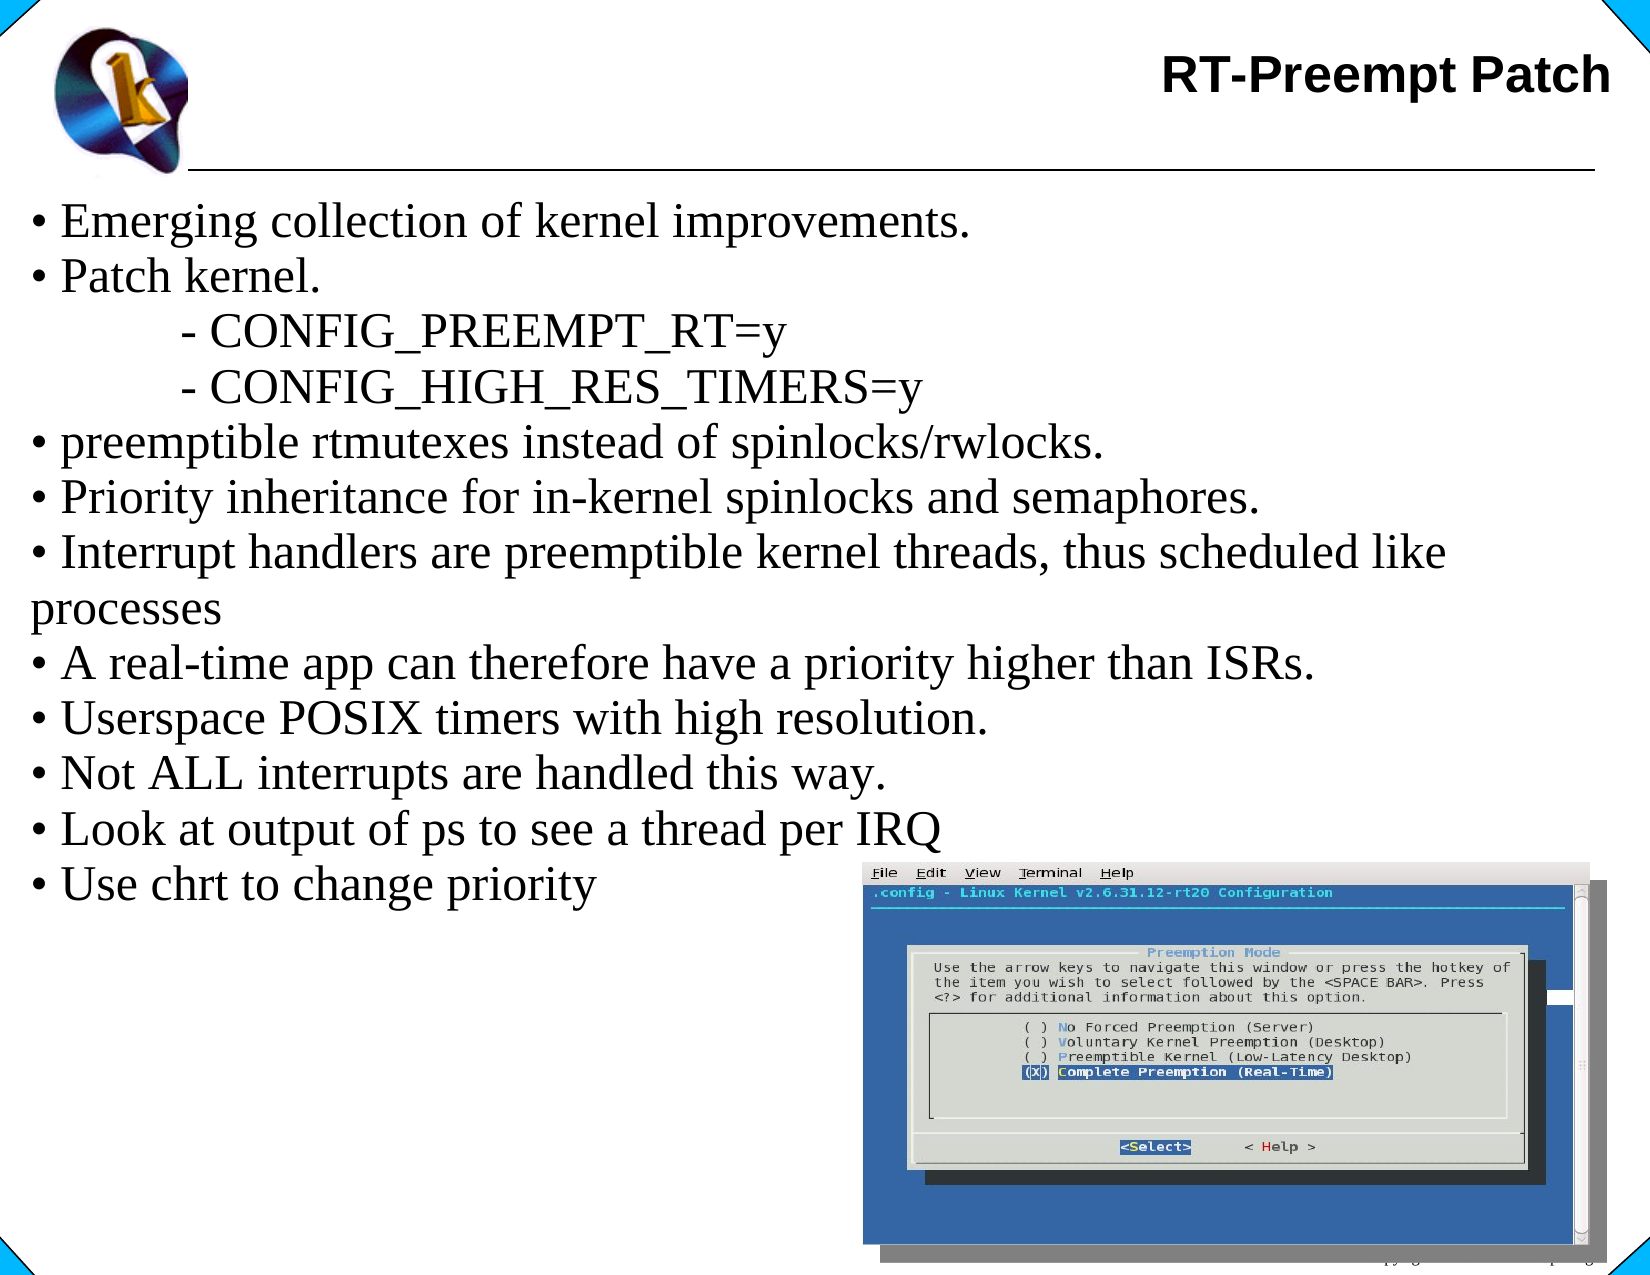

# RT-Preempt Patch
 Emerging collection of kernel improvements.
 Patch kernel.
 	- CONFIG_PREEMPT_RT=y
 	- CONFIG_HIGH_RES_TIMERS=y
 preemptible rtmutexes instead of spinlocks/rwlocks.
 Priority inheritance for in-kernel spinlocks and semaphores.
 Interrupt handlers are preemptible kernel threads, thus scheduled like processes
 A real-time app can therefore have a priority higher than ISRs.
 Userspace POSIX timers with high resolution.
 Not ALL interrupts are handled this way.
 Look at output of ps to see a thread per IRQ
 Use chrt to change priority